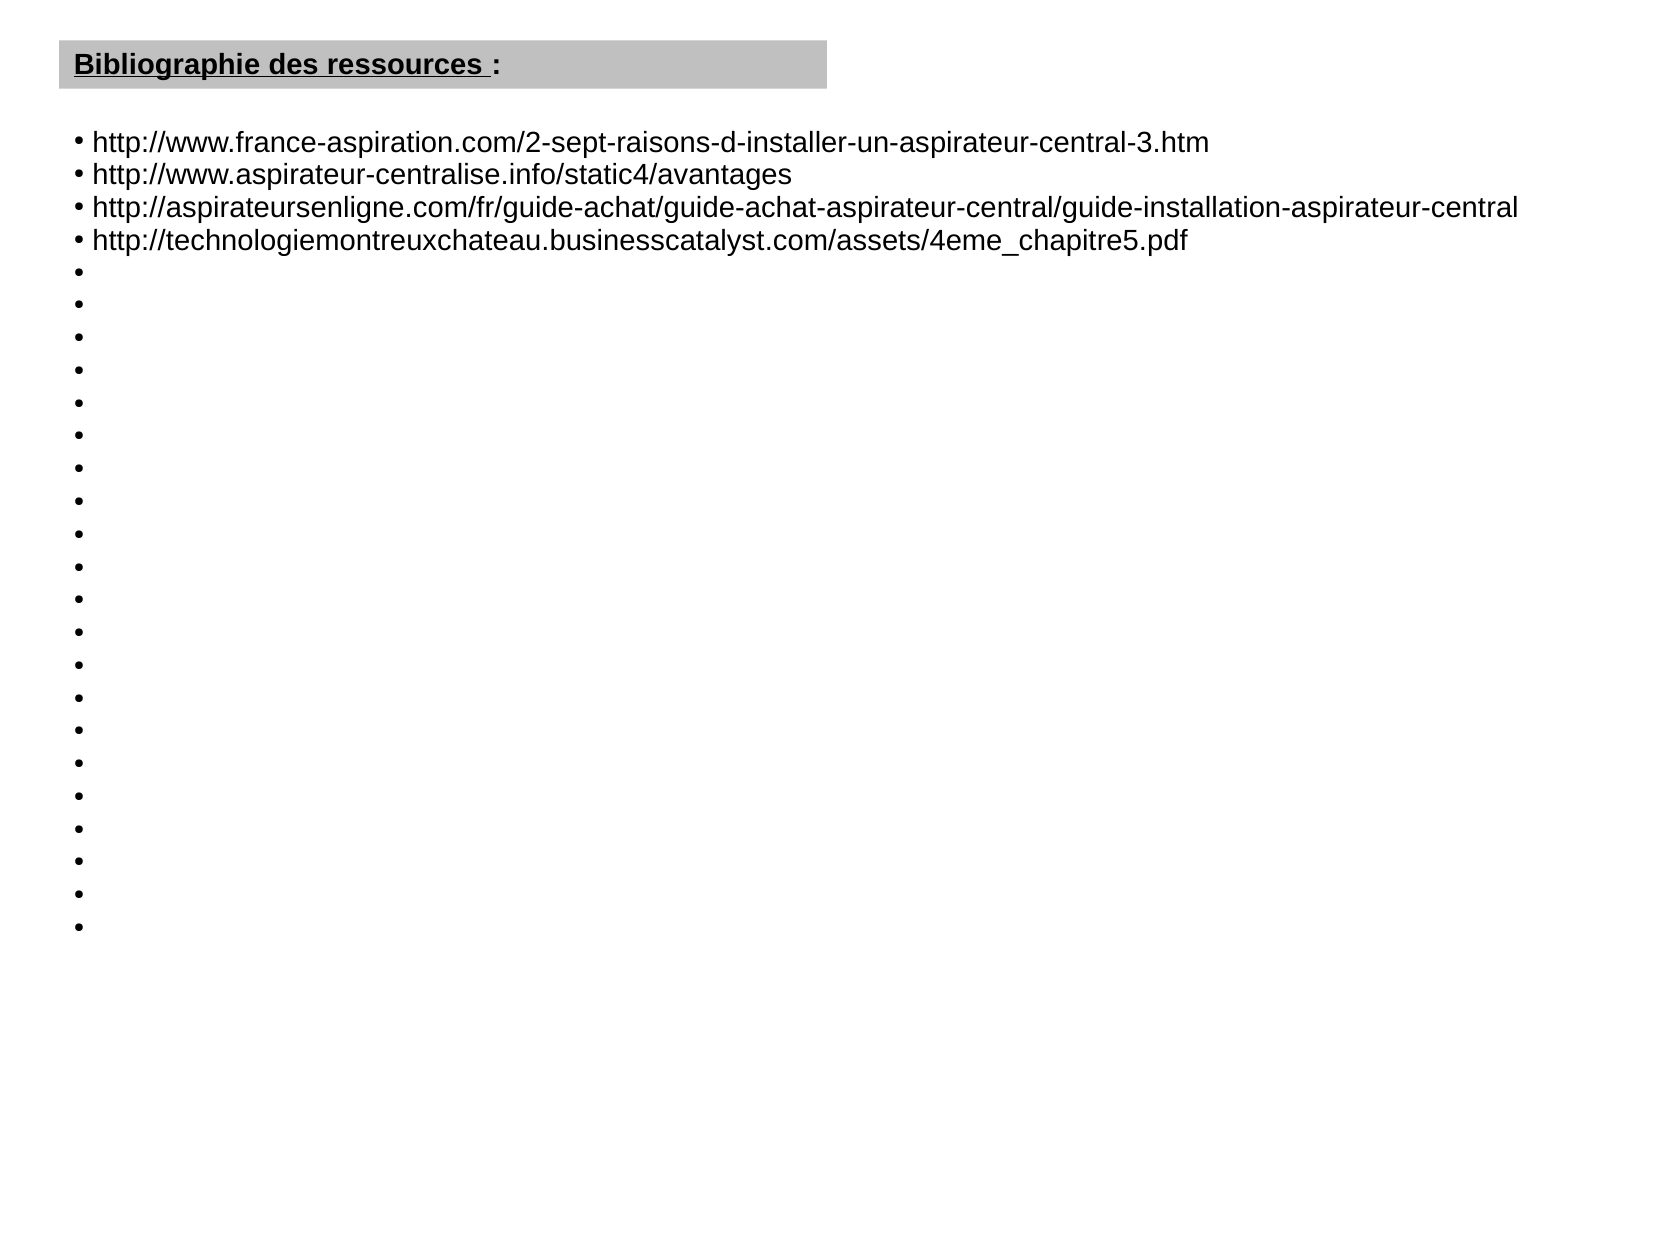

Bibliographie des ressources :
 http://www.france-aspiration.com/2-sept-raisons-d-installer-un-aspirateur-central-3.htm
 http://www.aspirateur-centralise.info/static4/avantages
 http://aspirateursenligne.com/fr/guide-achat/guide-achat-aspirateur-central/guide-installation-aspirateur-central
 http://technologiemontreuxchateau.businesscatalyst.com/assets/4eme_chapitre5.pdf